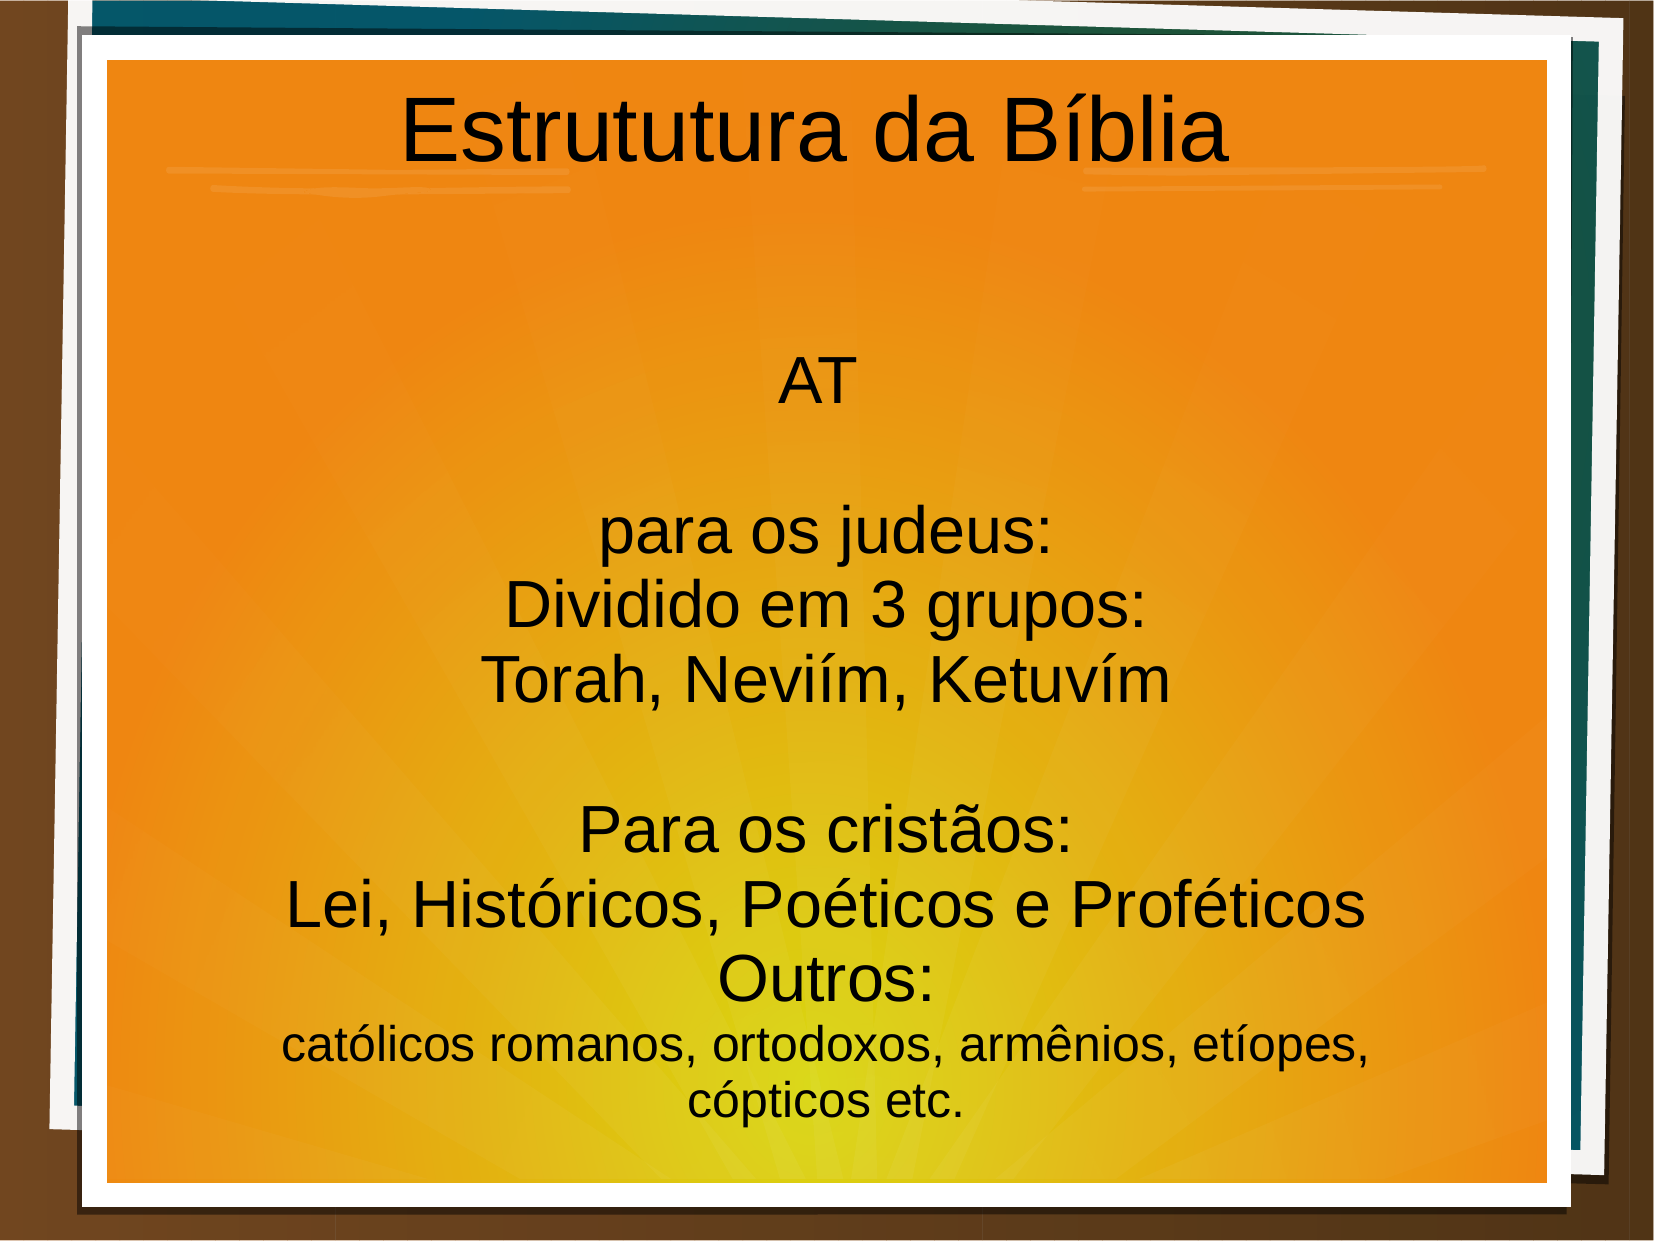

# Estrututura da Bíblia
AT
para os judeus:
Dividido em 3 grupos:
Torah, Neviím, Ketuvím
Para os cristãos:
Lei, Históricos, Poéticos e Proféticos
Outros:
católicos romanos, ortodoxos, armênios, etíopes,
cópticos etc.